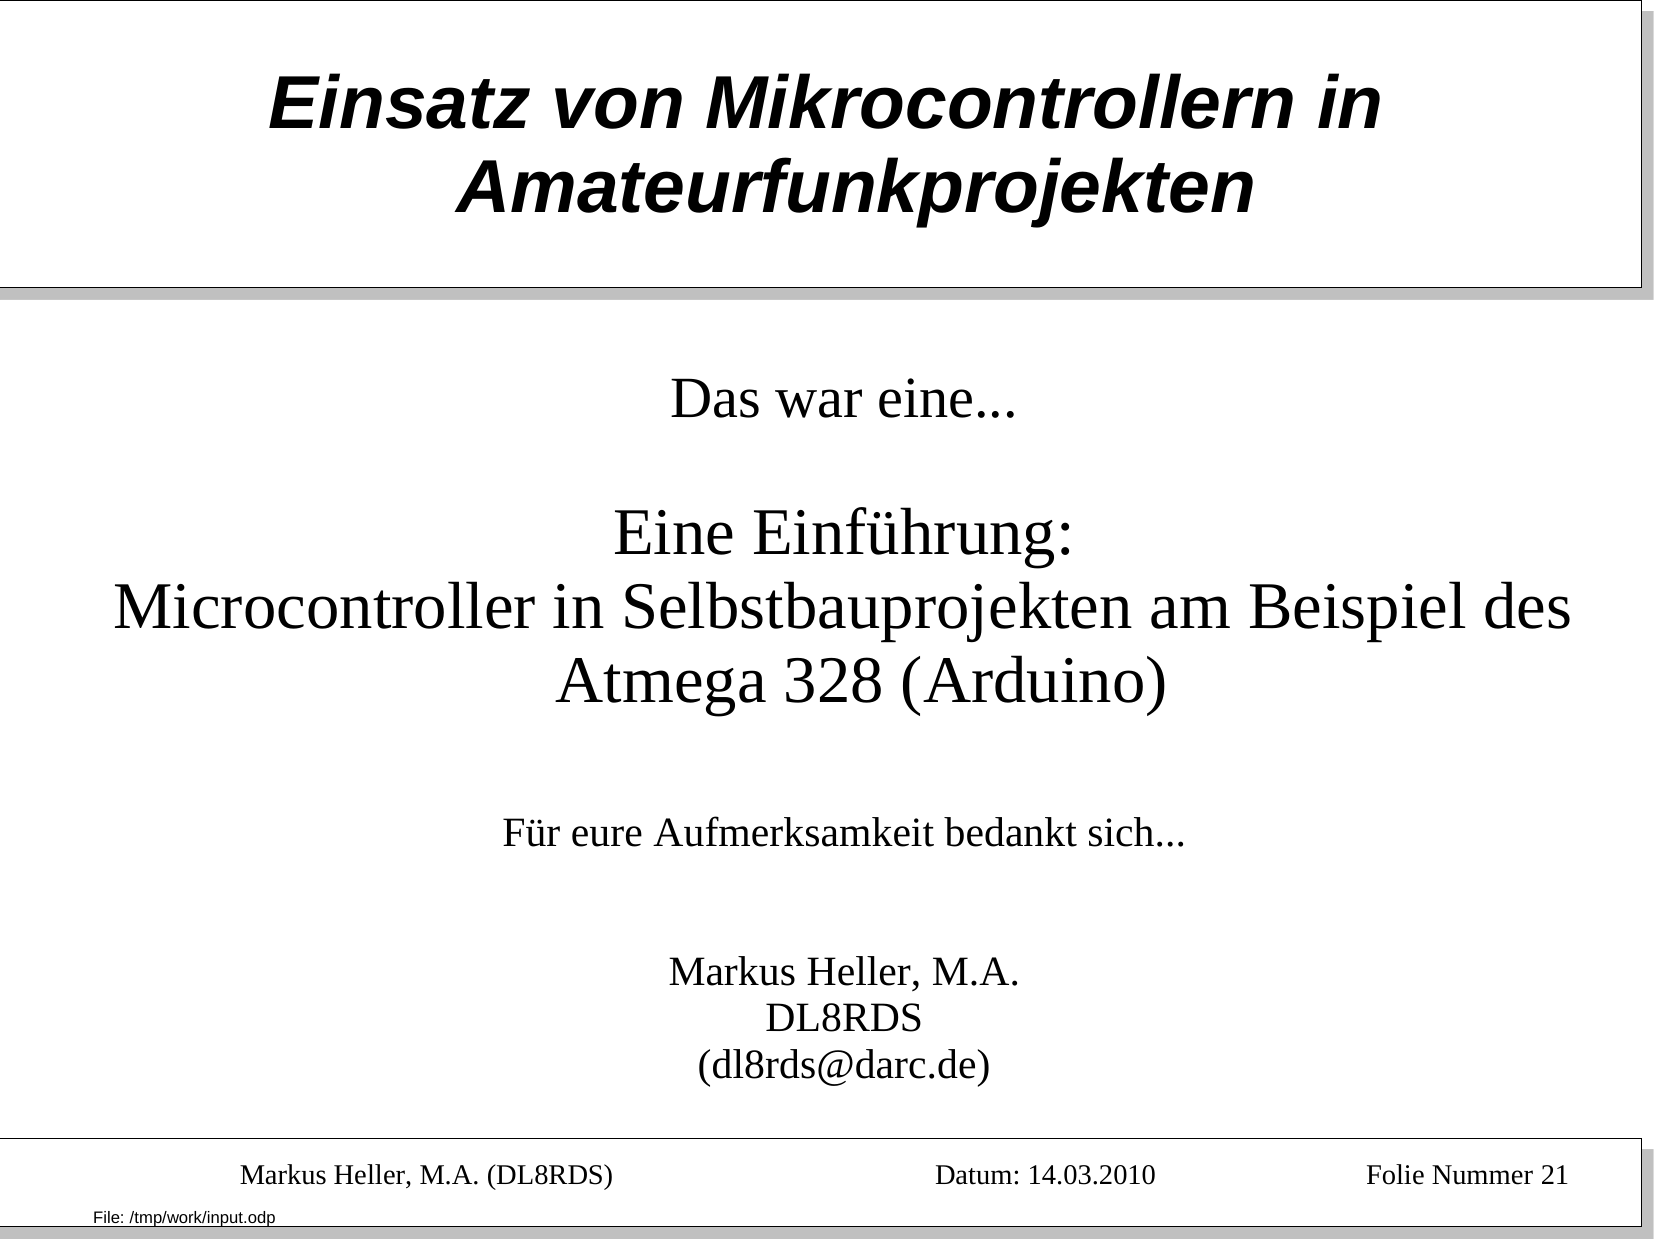

# Einsatz von Mikrocontrollern in Amateurfunkprojekten
Das war eine...
Eine Einführung:
Microcontroller in Selbstbauprojekten am Beispiel des Atmega 328 (Arduino)
Für eure Aufmerksamkeit bedankt sich...
Markus Heller, M.A.
DL8RDS
(dl8rds@darc.de)